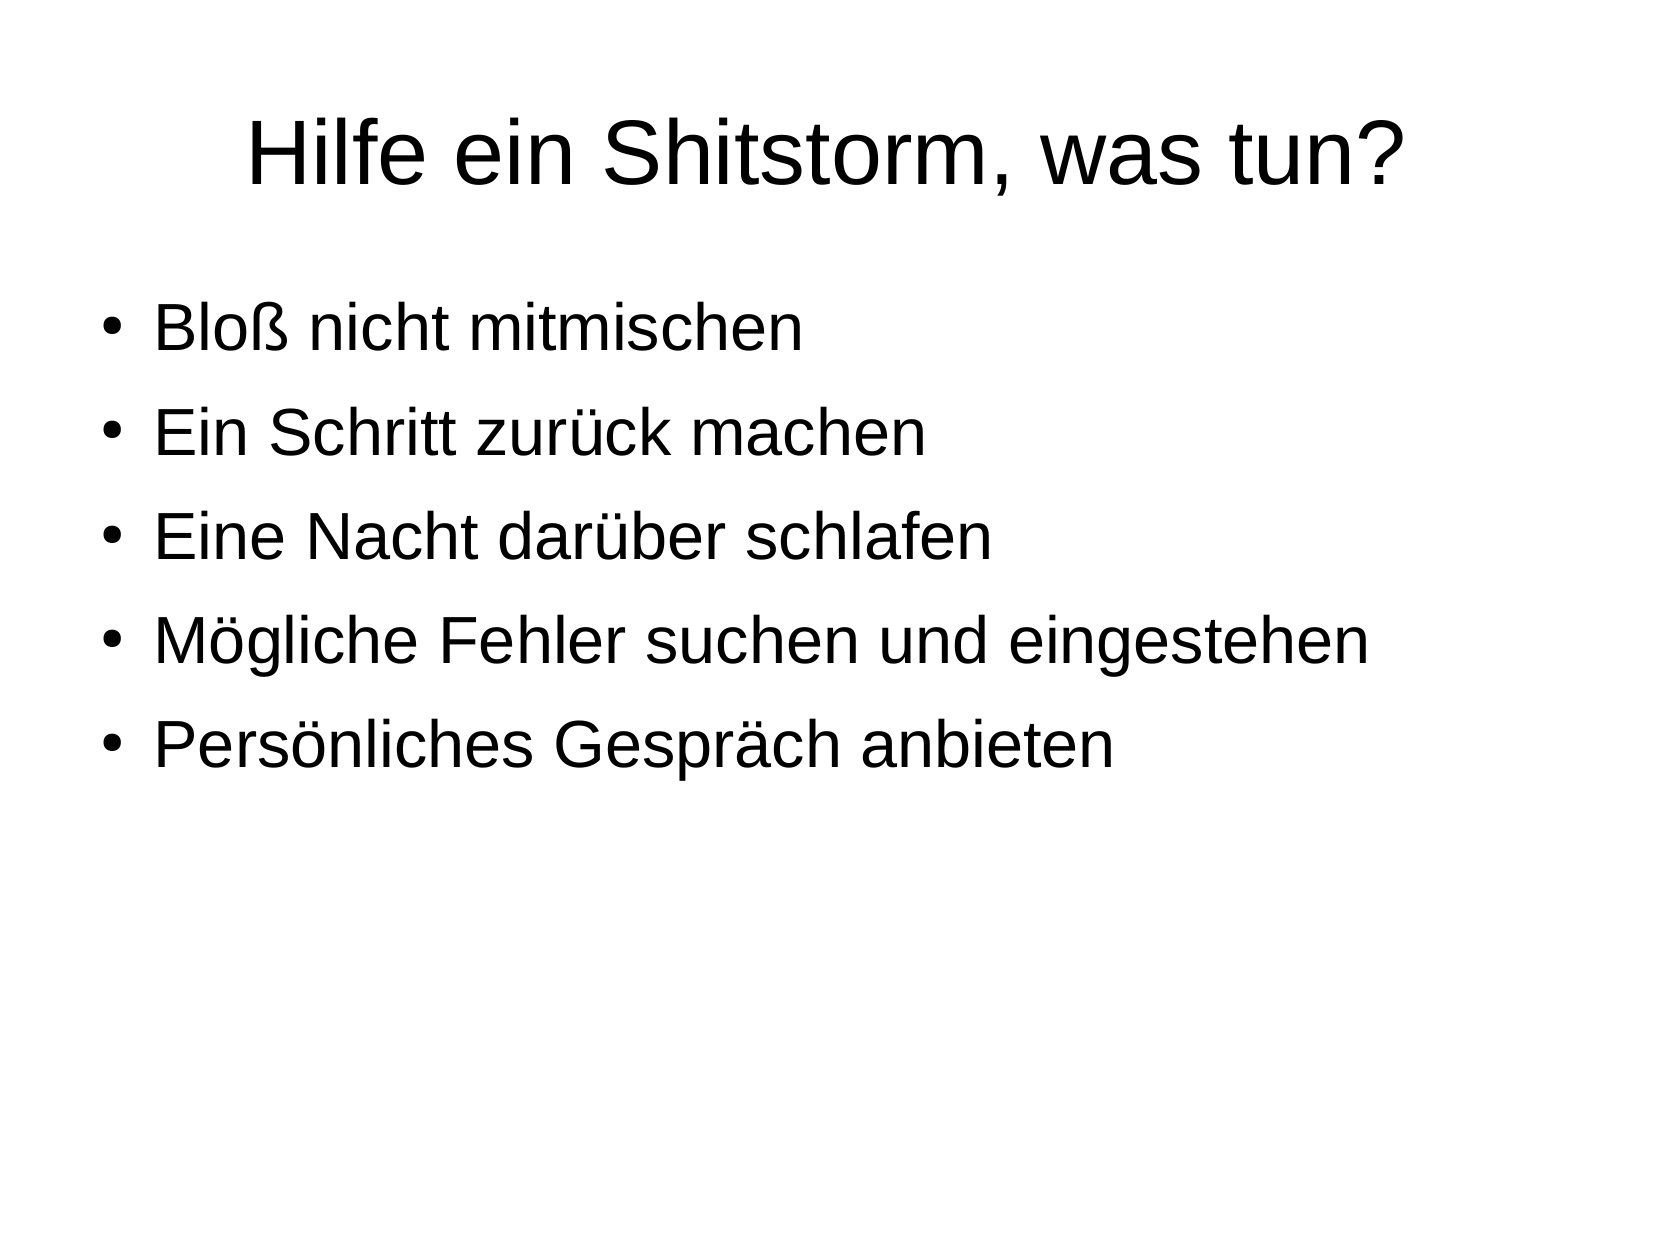

# Hilfe ein Shitstorm, was tun?
Bloß nicht mitmischen
Ein Schritt zurück machen
Eine Nacht darüber schlafen
Mögliche Fehler suchen und eingestehen
Persönliches Gespräch anbieten